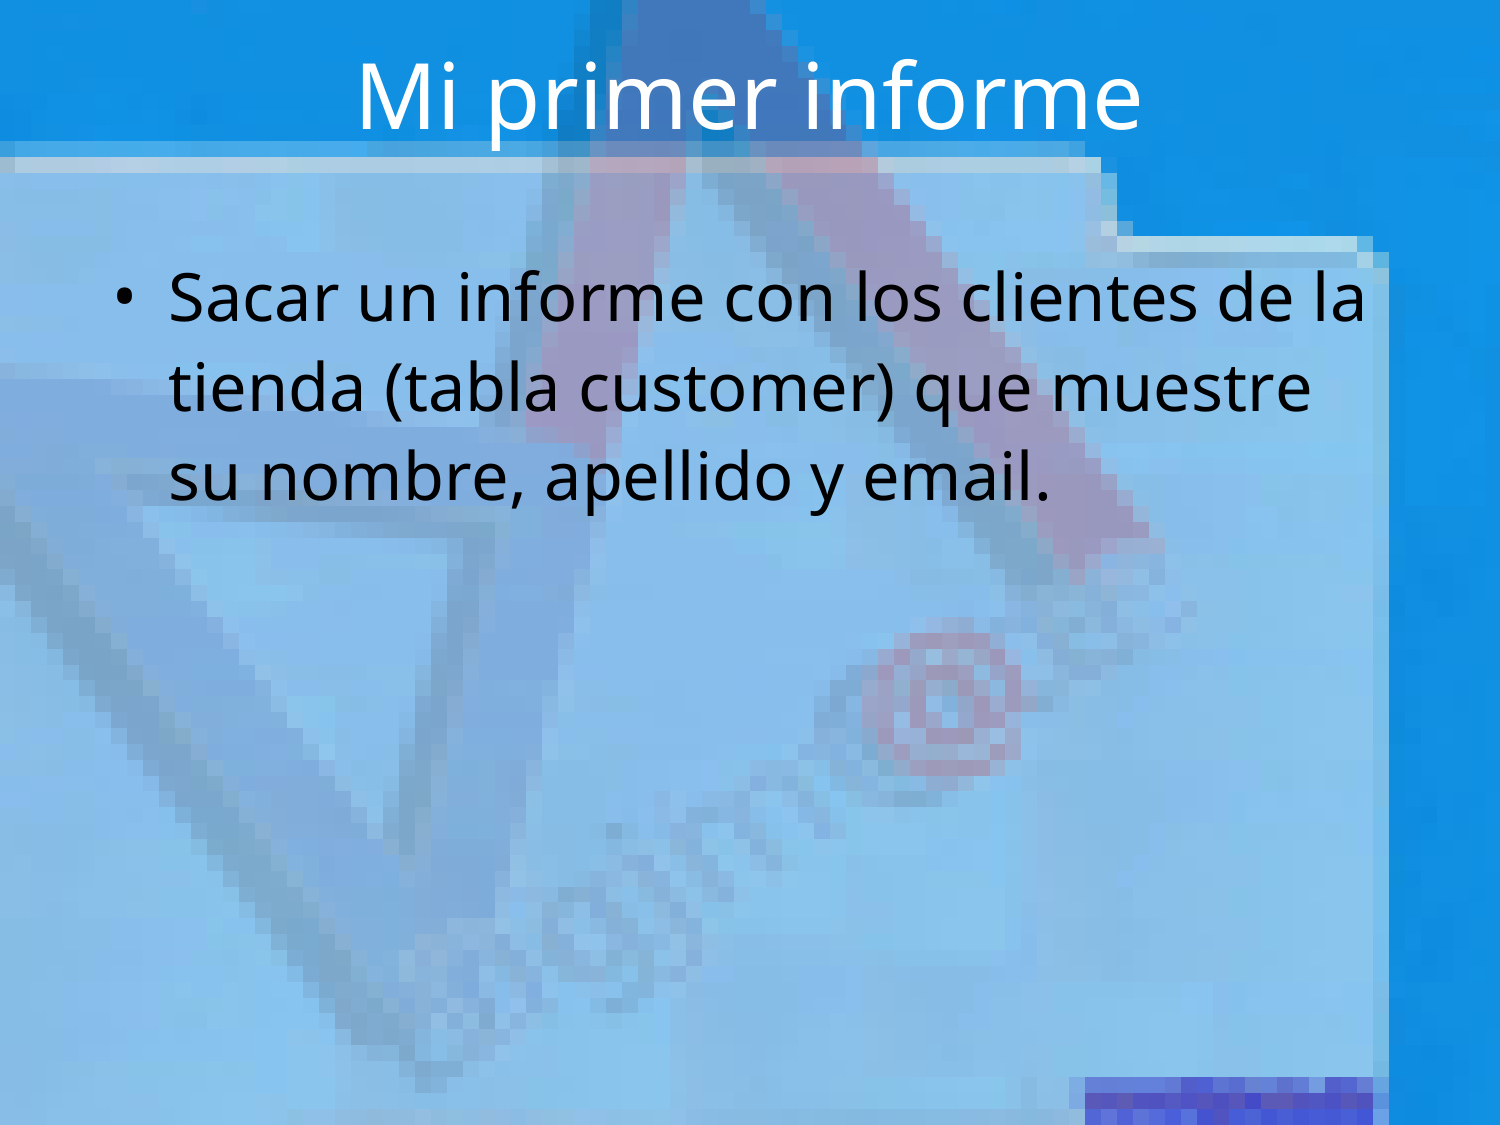

# Mi primer informe
Sacar un informe con los clientes de la tienda (tabla customer) que muestre su nombre, apellido y email.